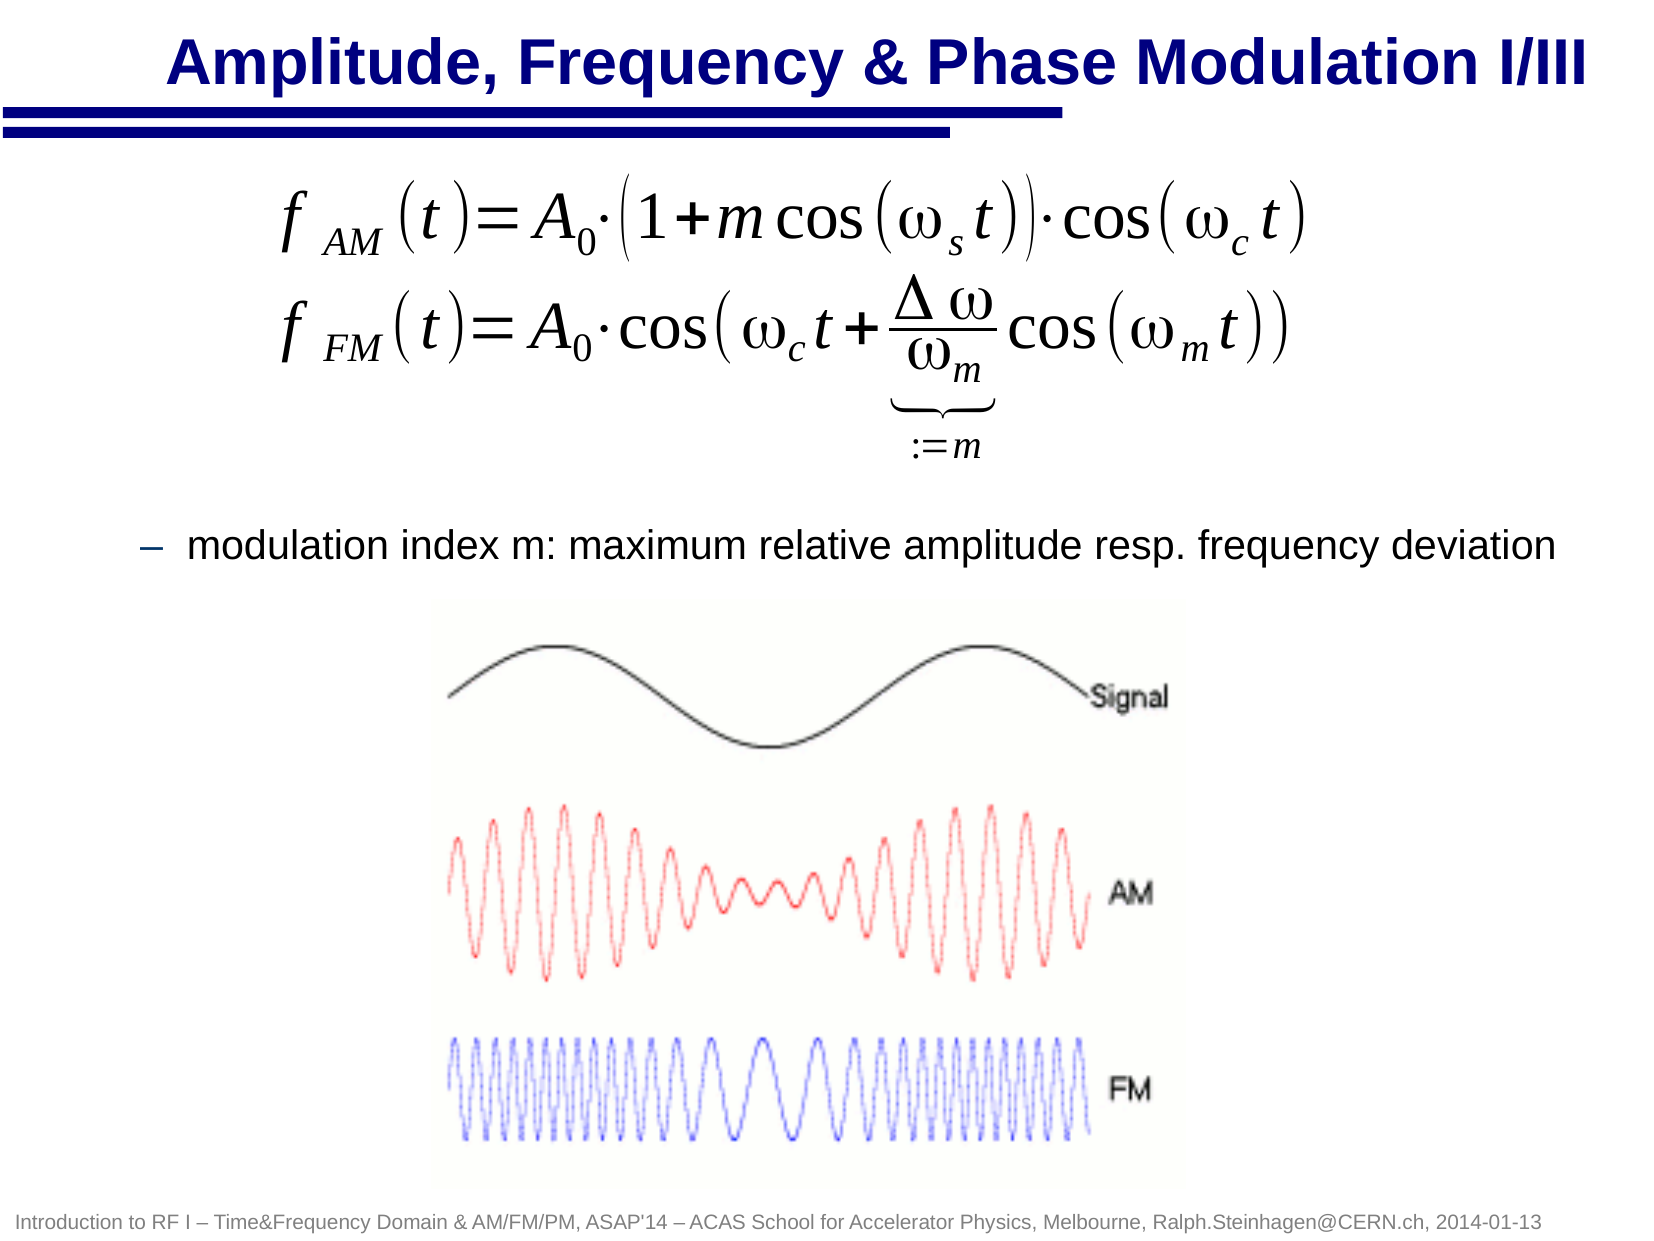

# Amplitude, Frequency & Phase Modulation I/III
modulation index m: maximum relative amplitude resp. frequency deviation